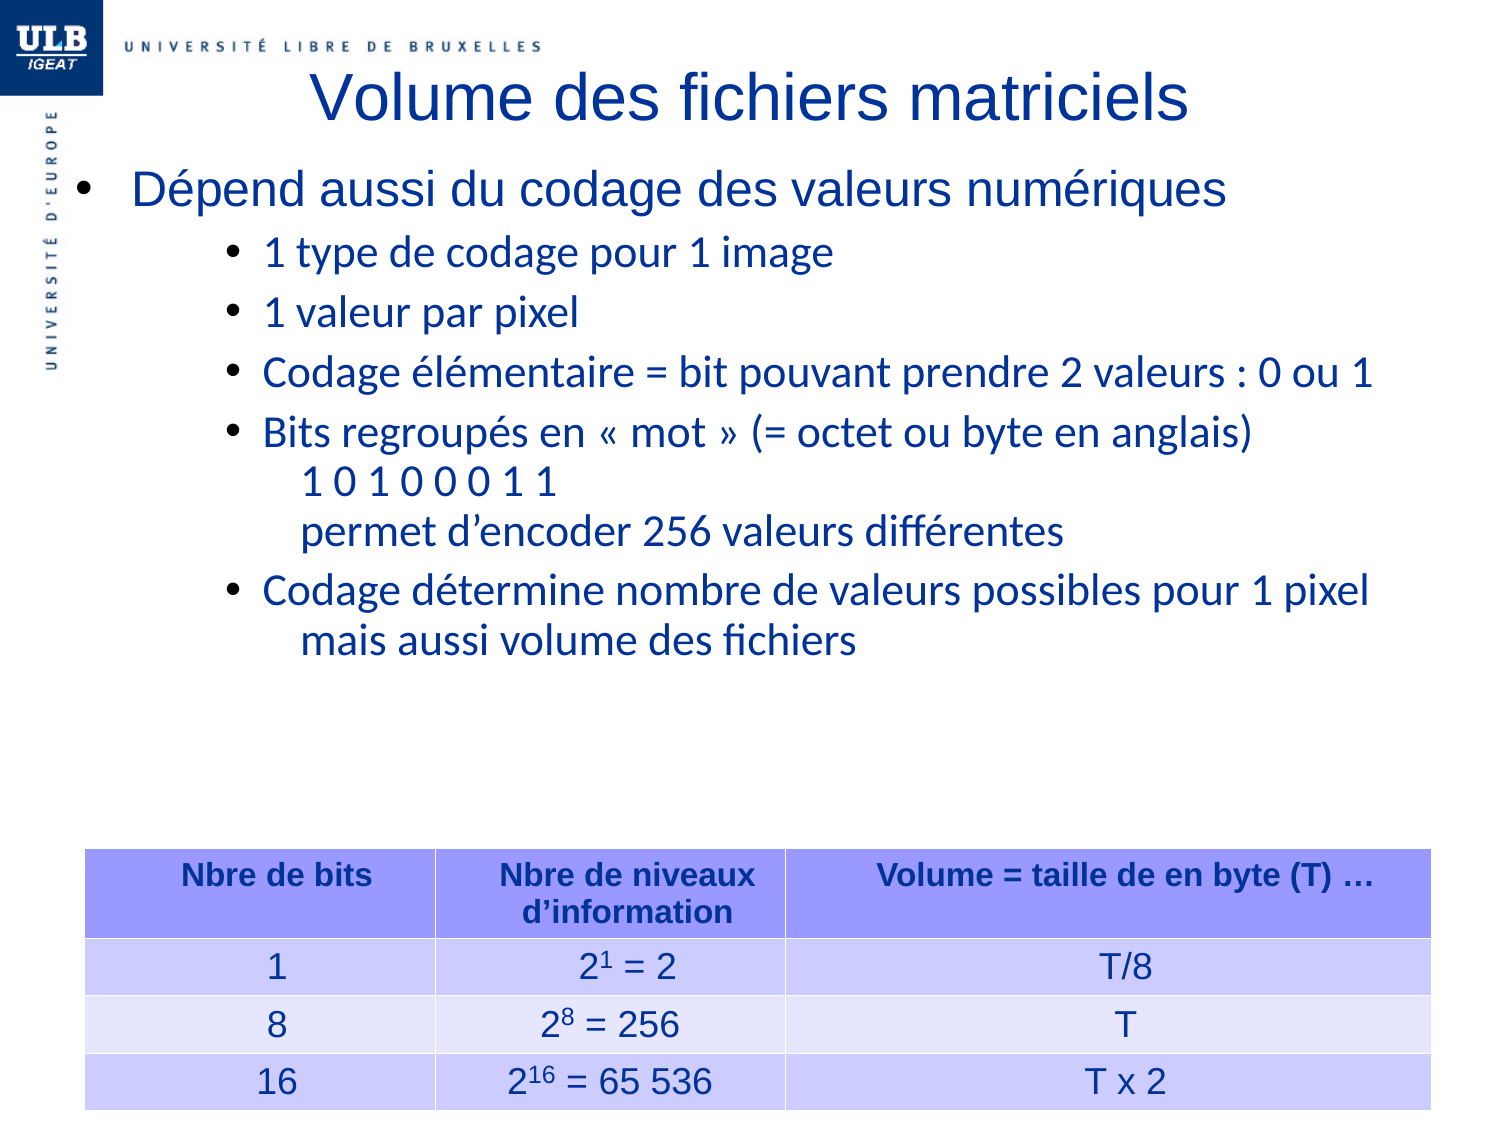

# Volume des fichiers matriciels
Dépend aussi du codage des valeurs numériques
1 type de codage pour 1 image
1 valeur par pixel
Codage élémentaire = bit pouvant prendre 2 valeurs : 0 ou 1
Bits regroupés en « mot » (= octet ou byte en anglais)
1 0 1 0 0 0 1 1
permet d’encoder 256 valeurs différentes
Codage détermine nombre de valeurs possibles pour 1 pixel mais aussi volume des fichiers
| Nbre de bits | Nbre de niveaux d’information | Volume = taille de en byte (T) … |
| --- | --- | --- |
| 1 | 21 = 2 | T/8 |
| 8 | 28 = 256 | T |
| 16 | 216 = 65 536 | T x 2 |